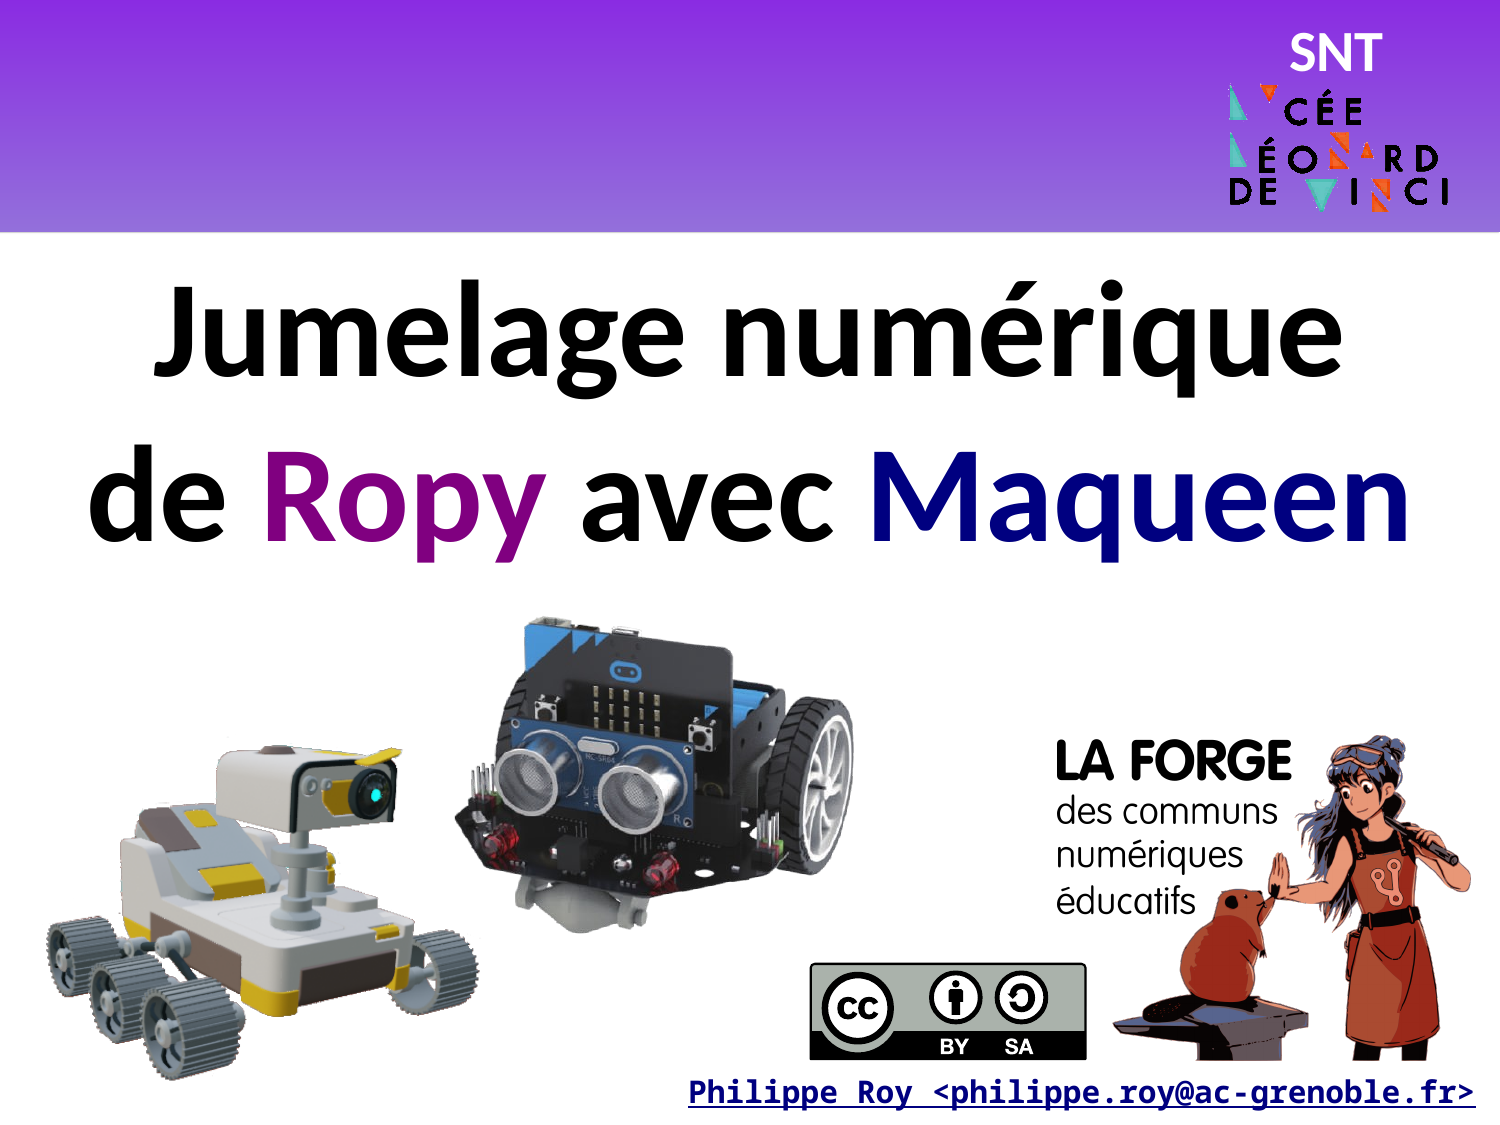

SNT
# Jumelage numérique
de Ropy avec Maqueen
Philippe Roy <philippe.roy@ac-grenoble.fr>